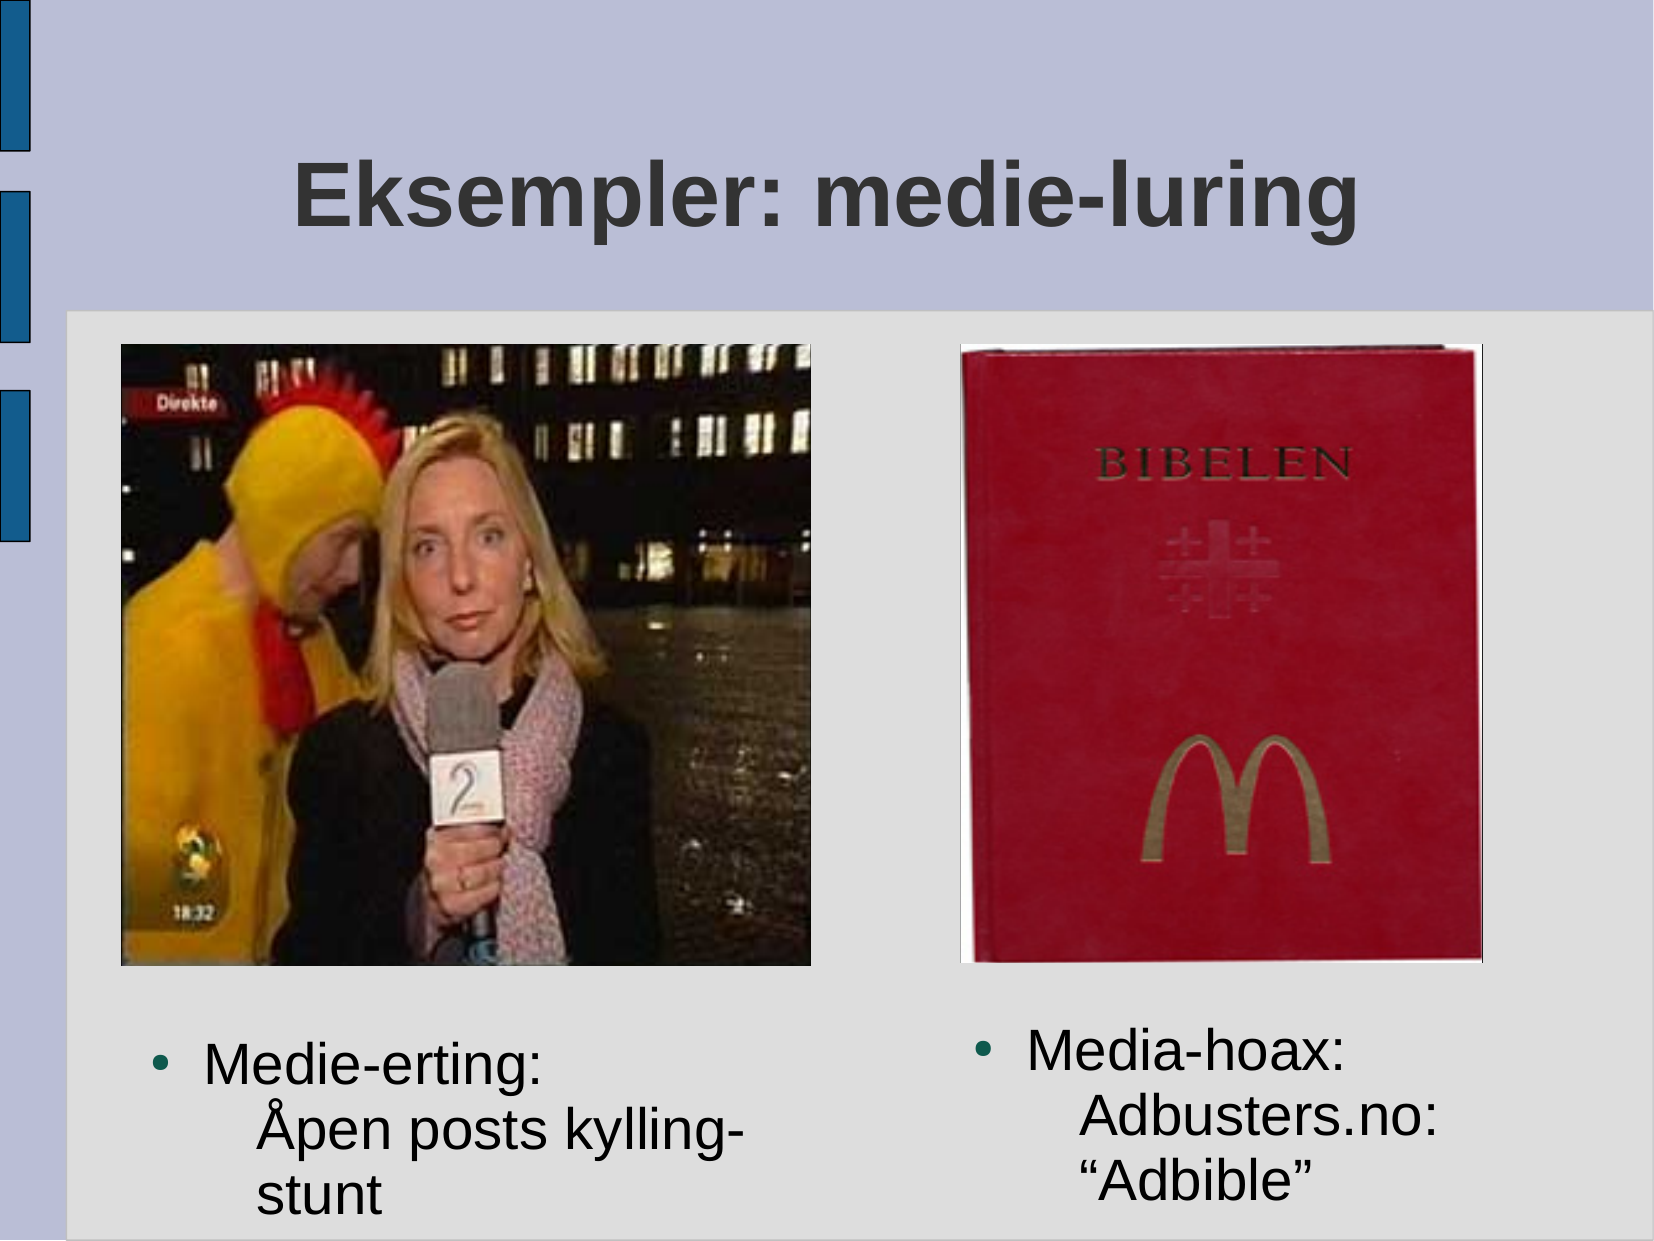

# Eksempler: medie-luring
Media-hoax: Adbusters.no: “Adbible”
Medie-erting:
Åpen posts kylling-stunt